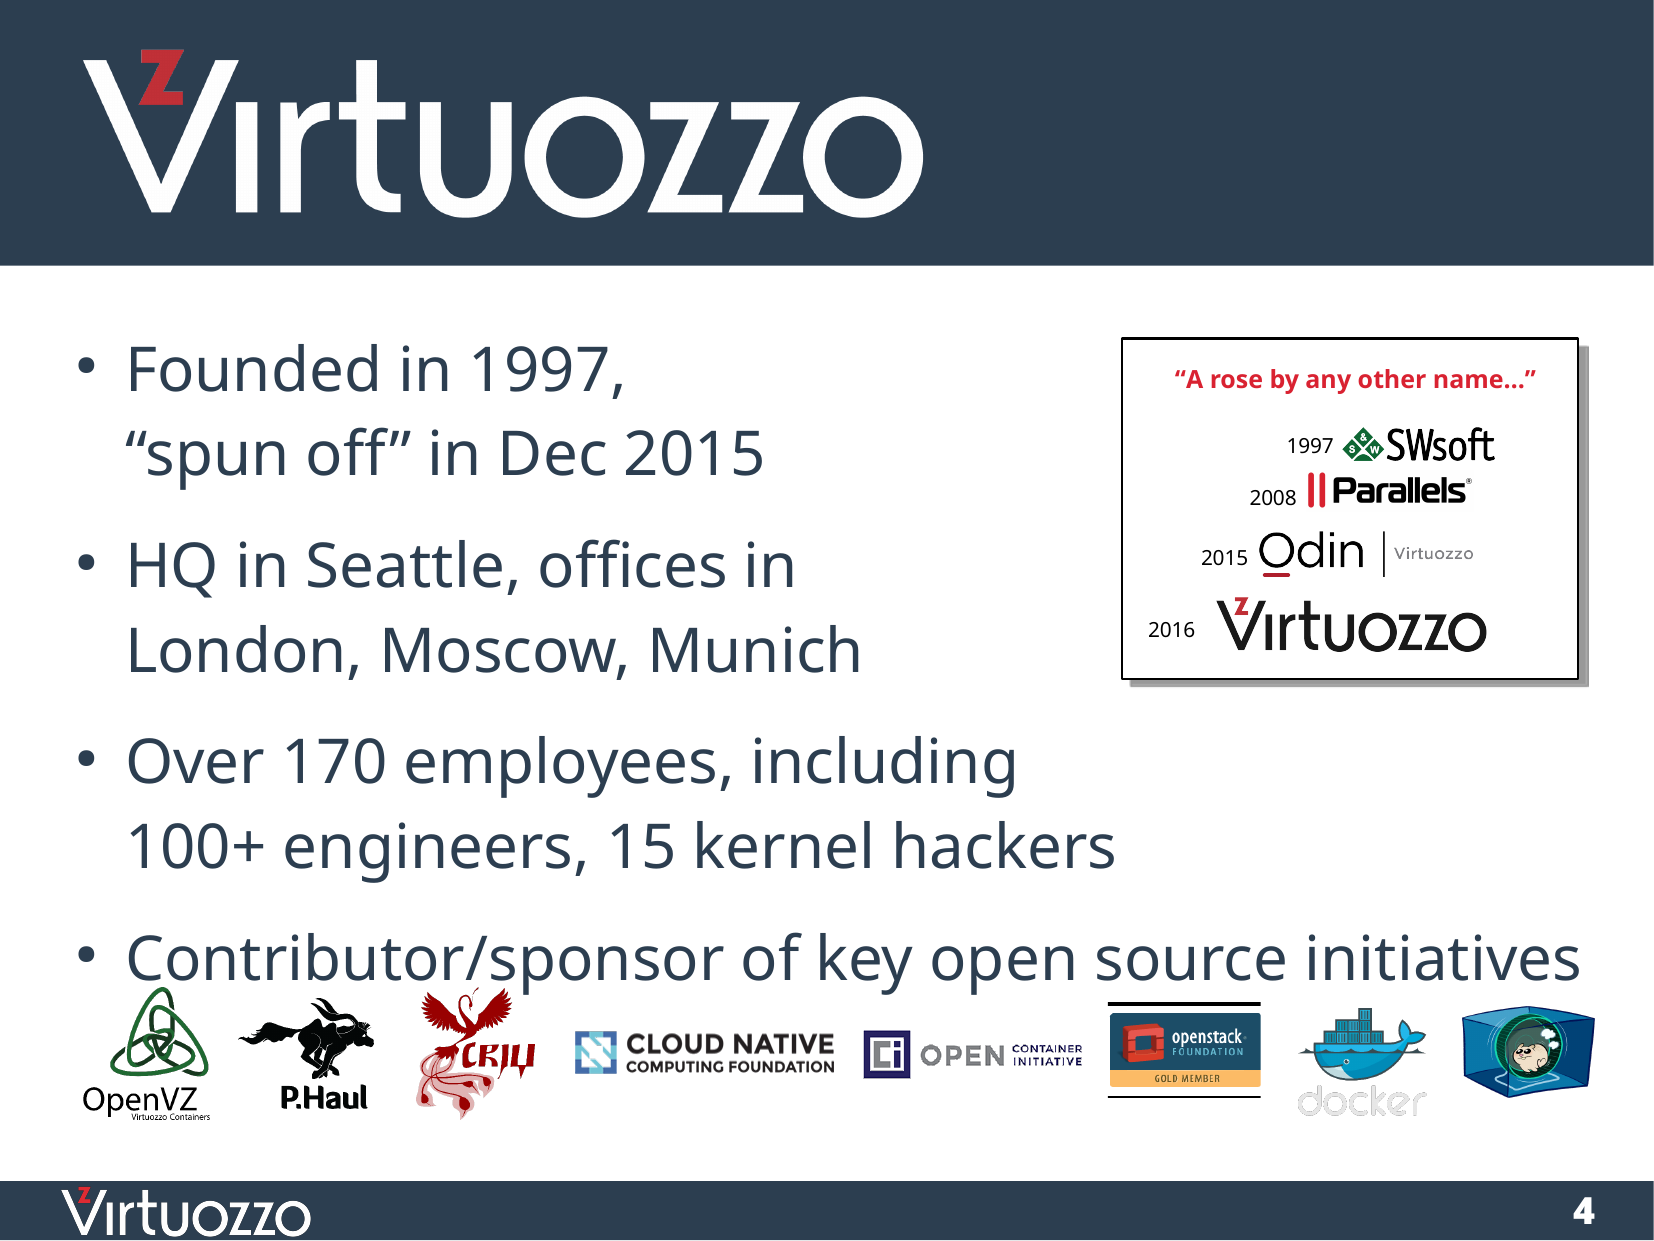

#
Founded in 1997,
“spun off” in Dec 2015
HQ in Seattle, offices in
London, Moscow, Munich
Over 170 employees, including
100+ engineers, 15 kernel hackers
Contributor/sponsor of key open source initiatives
“A rose by any other name…”
1997
2008
2015
2016
4